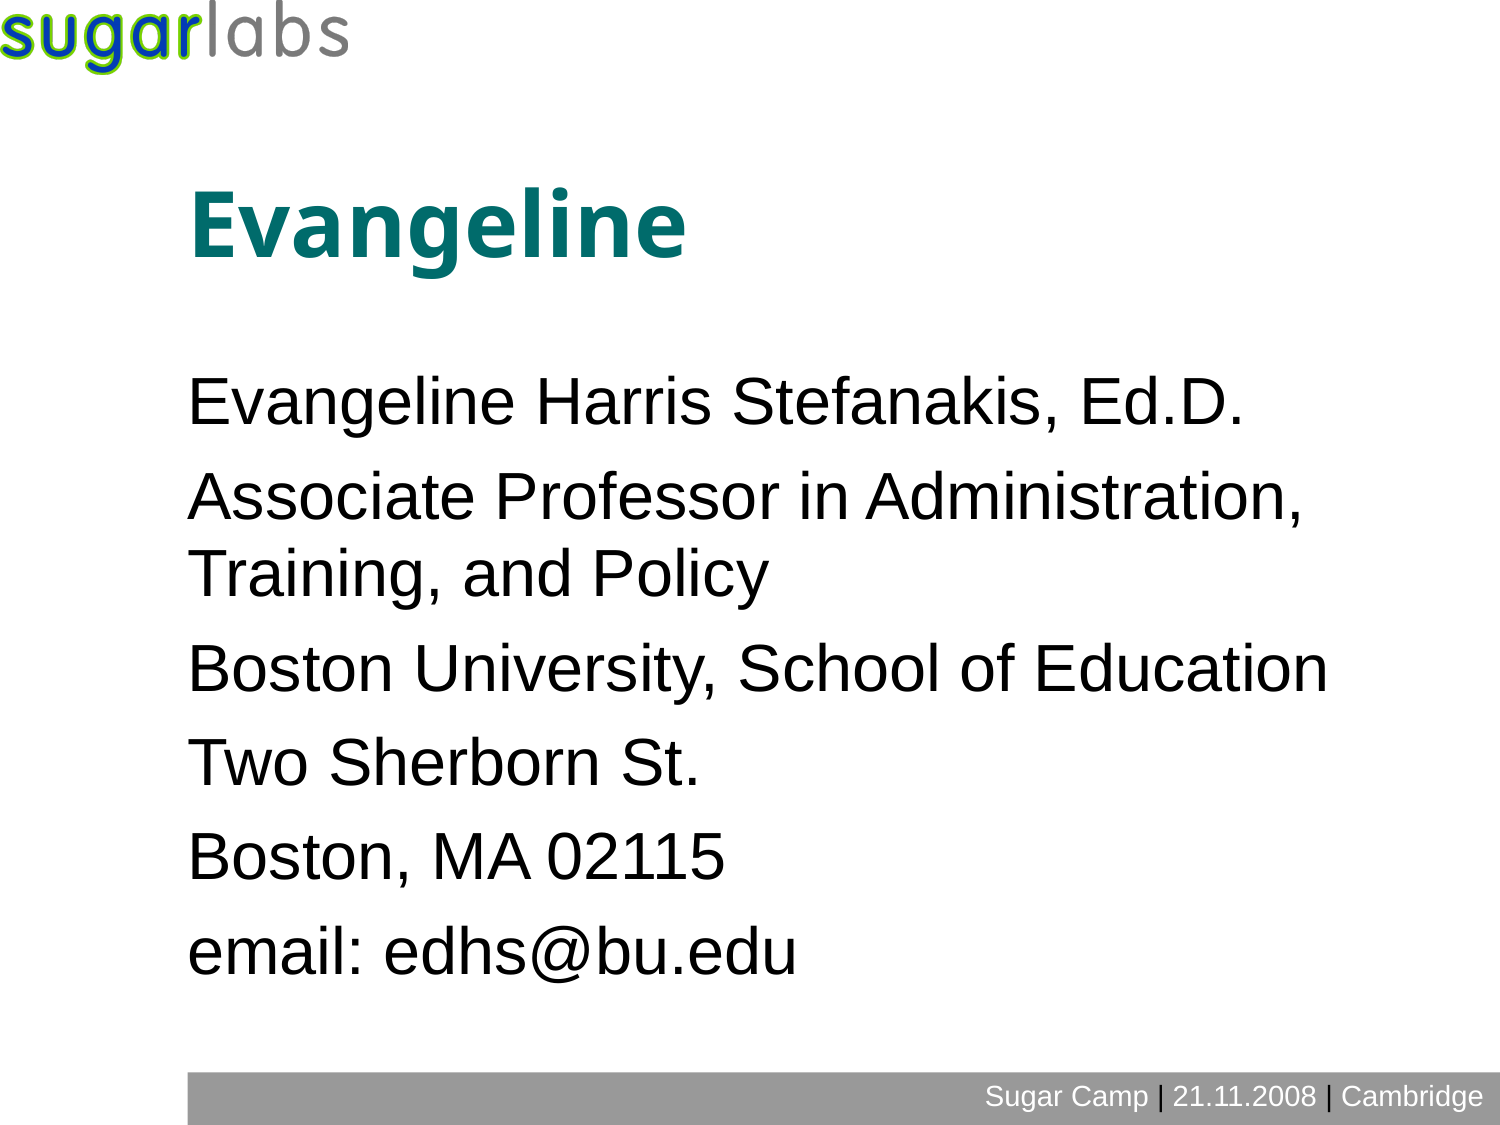

# Evangeline
Evangeline Harris Stefanakis, Ed.D.
Associate Professor in Administration, Training, and Policy
Boston University, School of Education
Two Sherborn St.
Boston, MA 02115
email: edhs@bu.edu